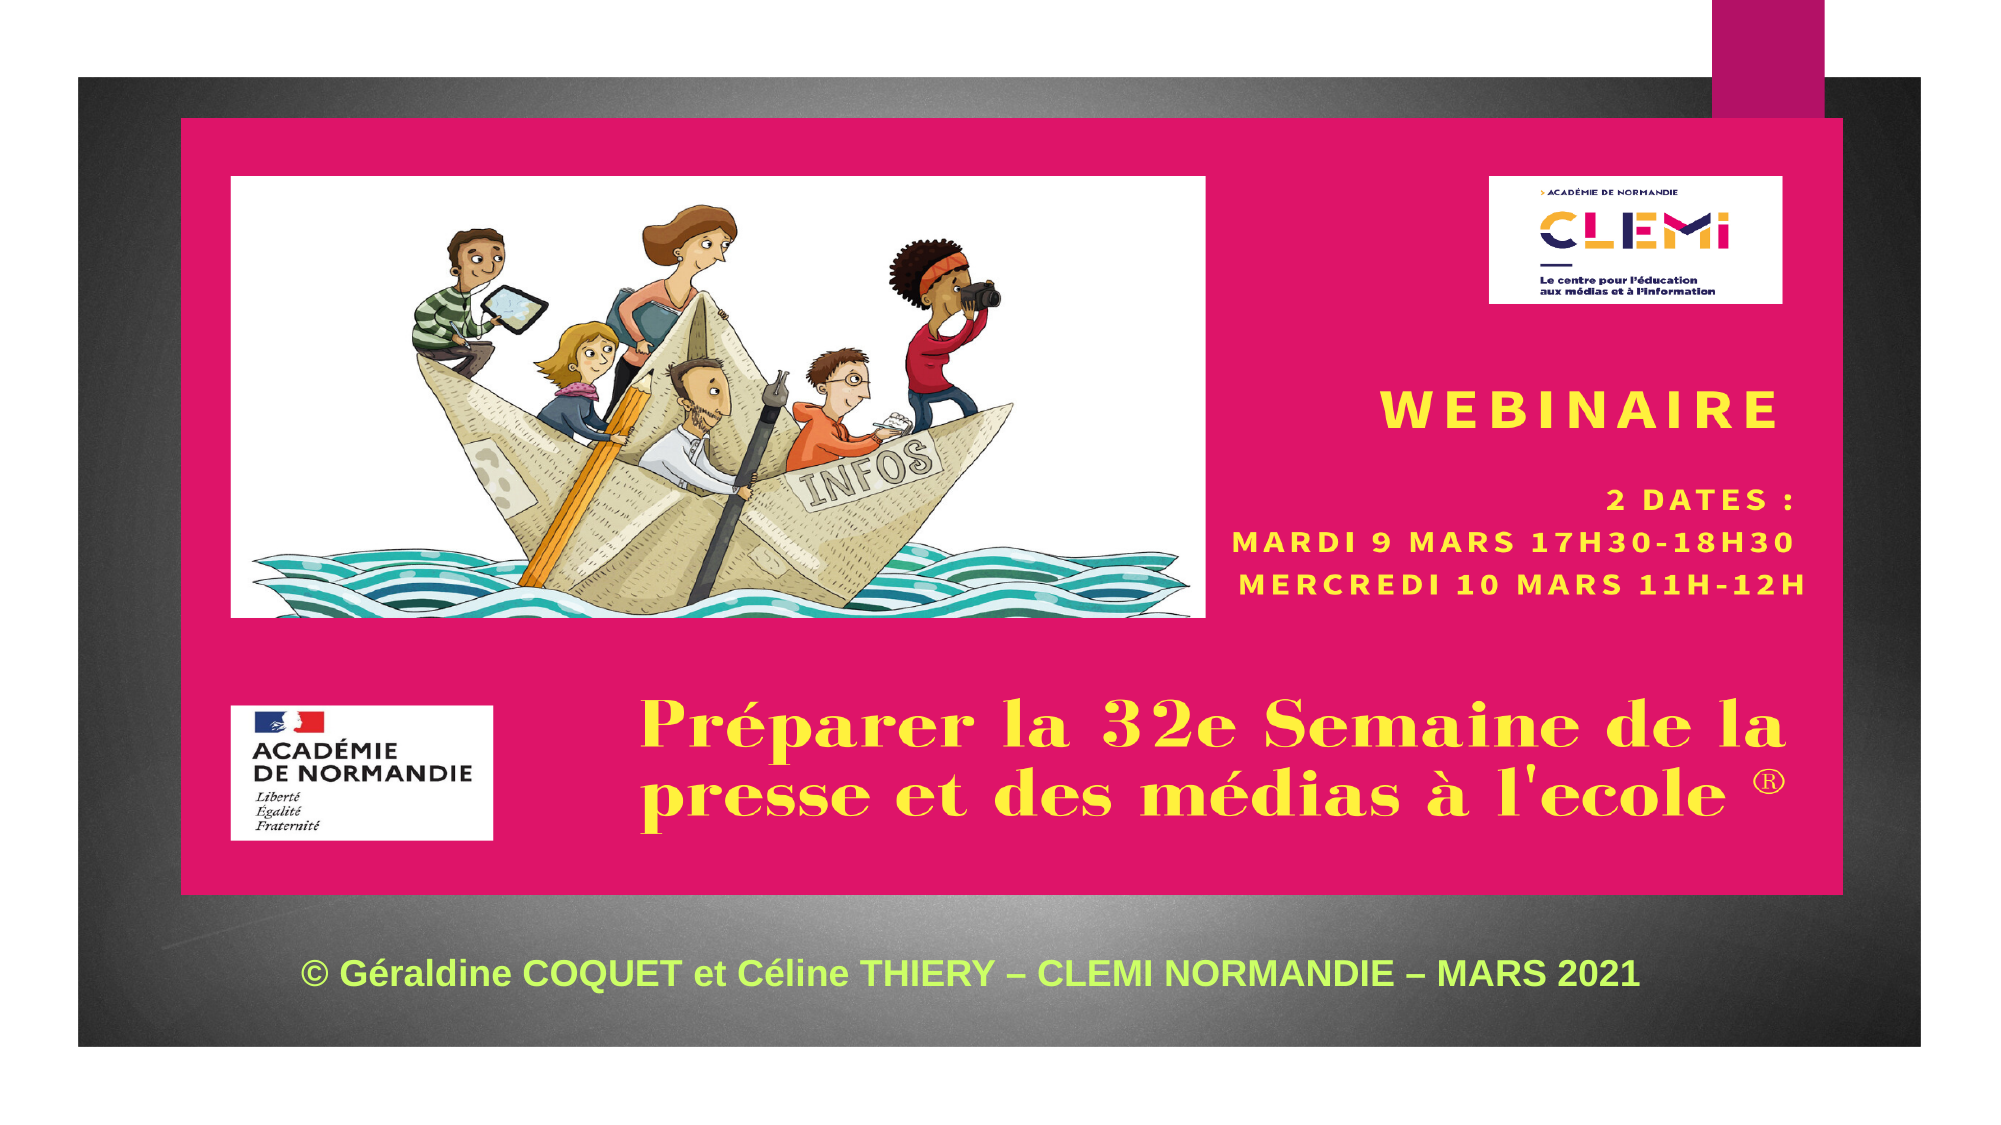

© Géraldine COQUET et Céline THIERY – CLEMI NORMANDIE – MARS 2021